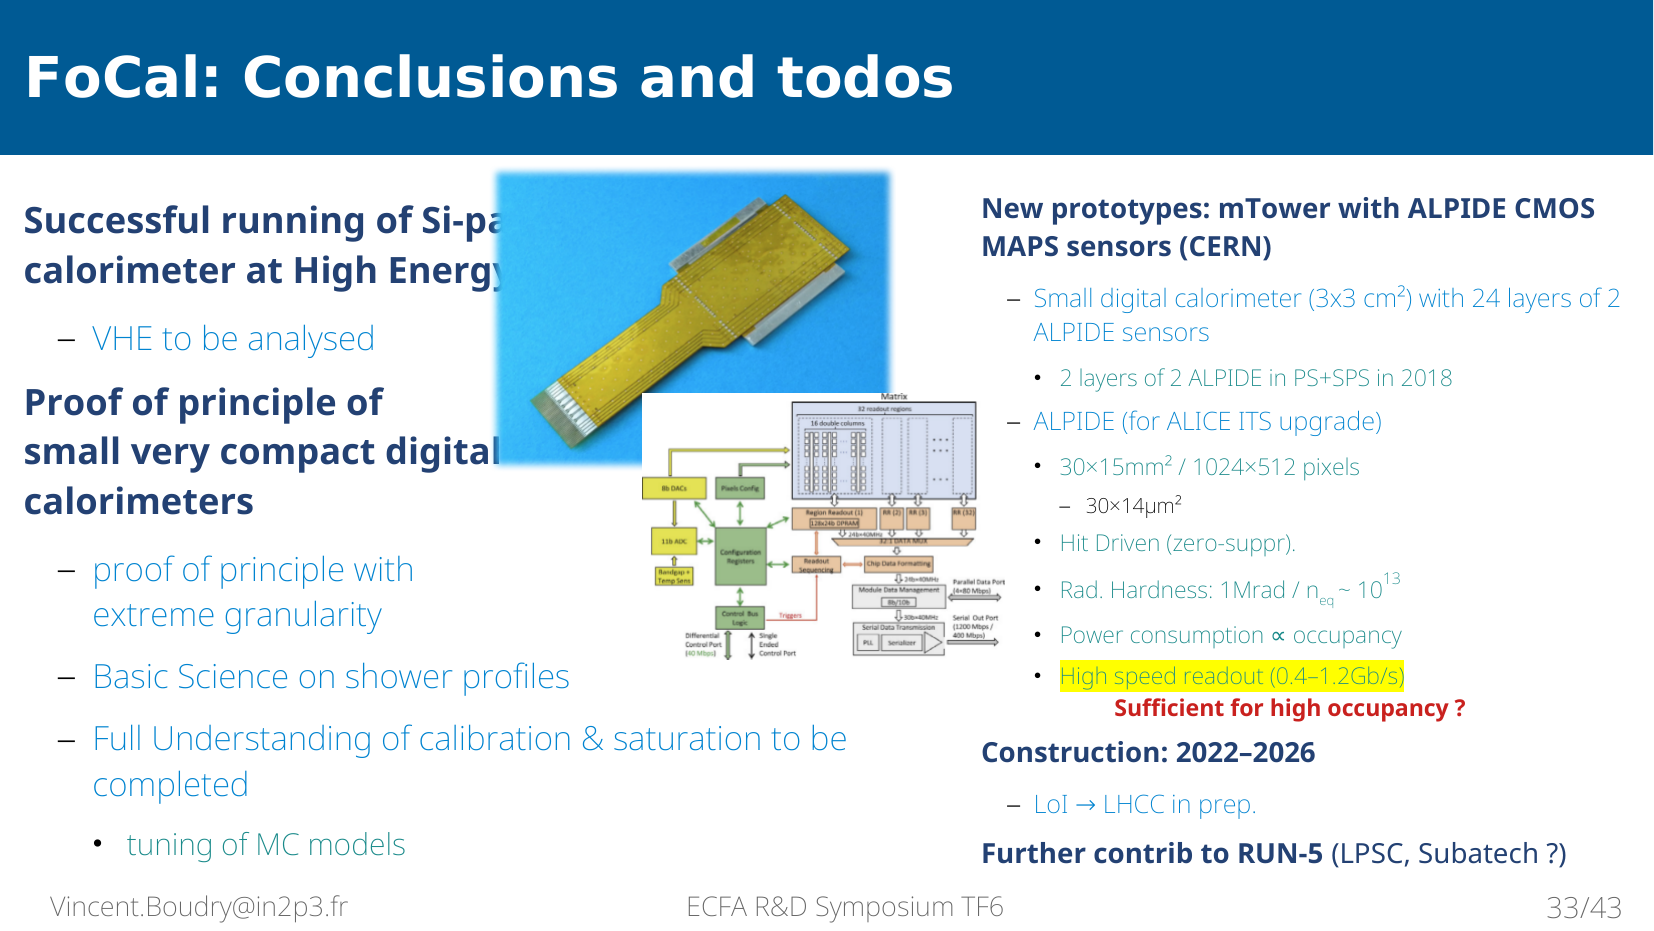

# FoCal: Conclusions and todos
New prototypes: mTower with ALPIDE CMOS MAPS sensors (CERN)
Small digital calorimeter (3x3 cm²) with 24 layers of 2 ALPIDE sensors
2 layers of 2 ALPIDE in PS+SPS in 2018
ALPIDE (for ALICE ITS upgrade)
30×15mm² / 1024×512 pixels
30×14μm²
Hit Driven (zero-suppr).
Rad. Hardness: 1Mrad / neq ~ 1013
Power consumption ∝ occupancy
High speed readout (0.4–1.2Gb/s)
	Sufficient for high occupancy ?
Construction: 2022–2026
LoI → LHCC in prep.
Further contrib to RUN-5 (LPSC, Subatech ?)
Successful running of Si-pad
calorimeter at High Energy
VHE to be analysed
Proof of principle of
small very compact digital
calorimeters
proof of principle with
extreme granularity
Basic Science on shower profiles
Full Understanding of calibration & saturation to be completed
tuning of MC models
Vincent.Boudry@in2p3.fr
ECFA R&D Symposium TF6
33